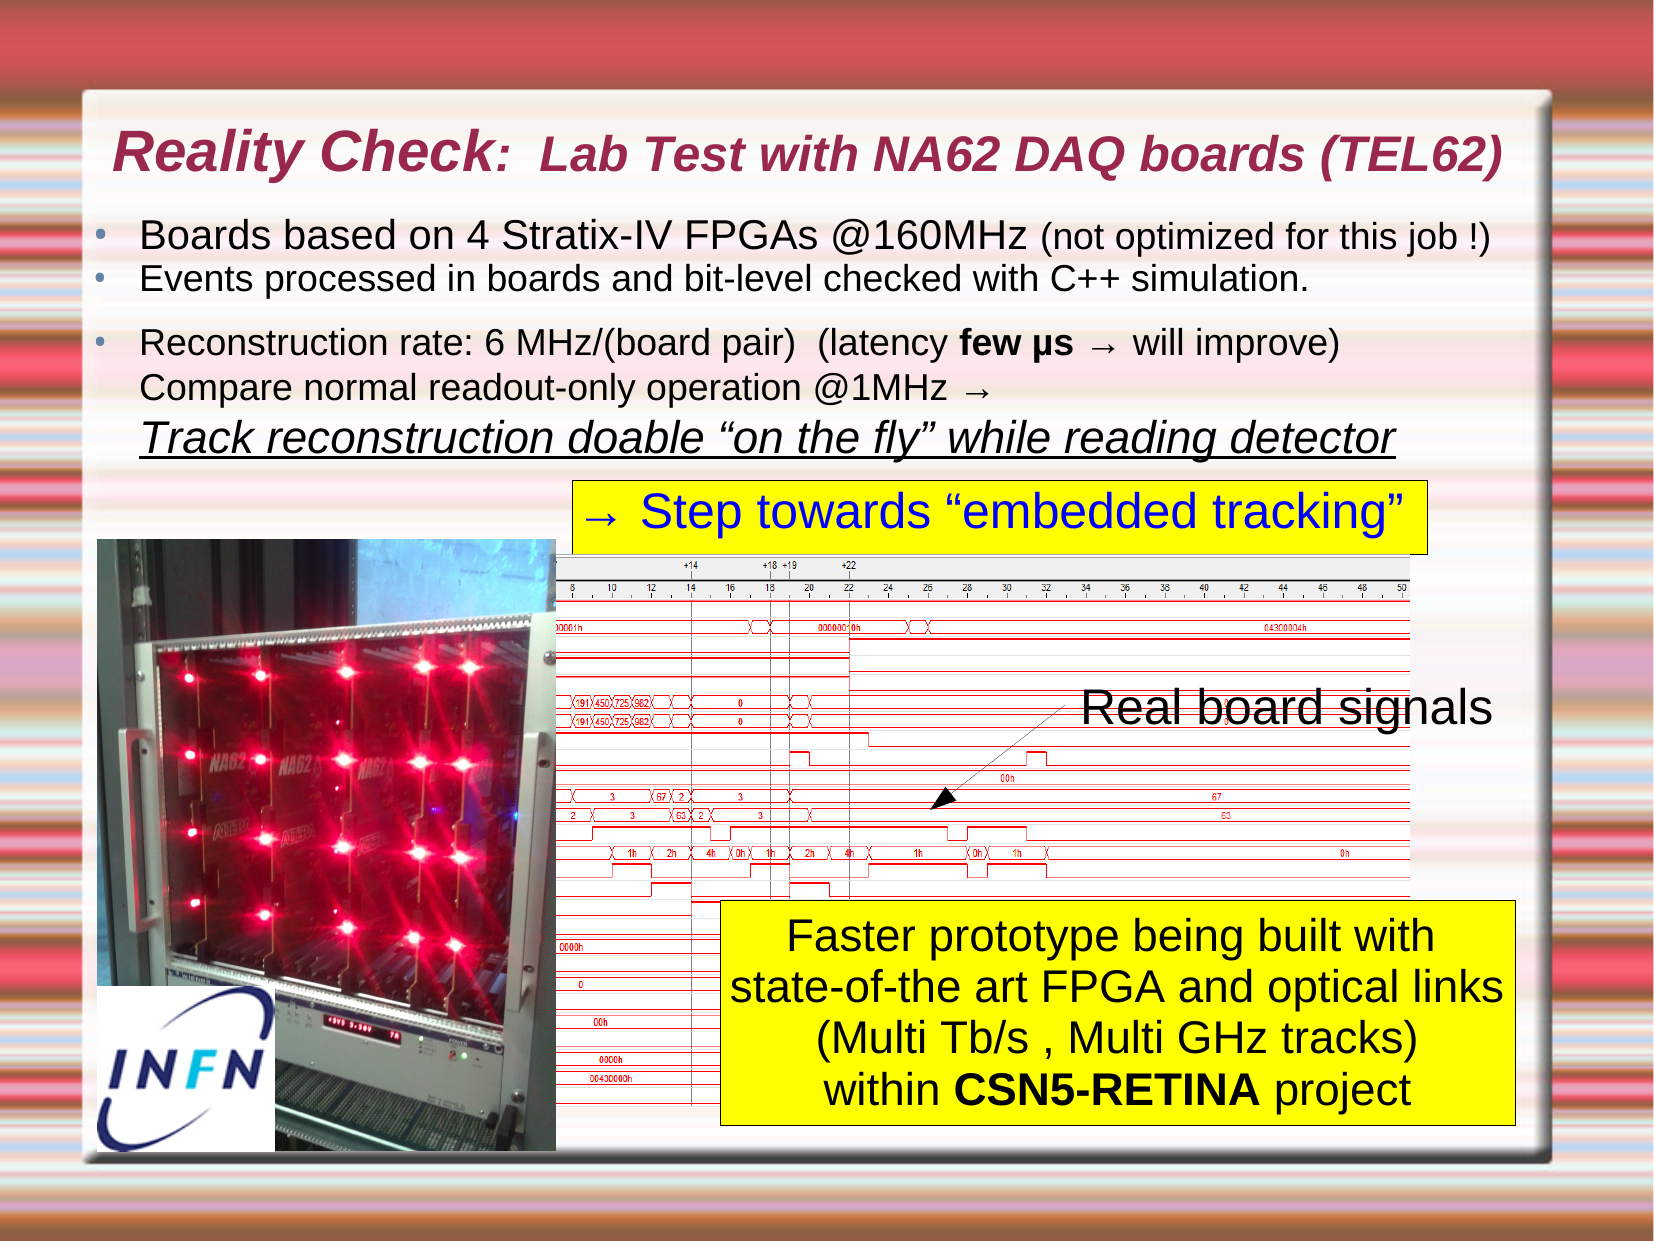

# Reality Check: Lab Test with NA62 DAQ boards (TEL62)
Boards based on 4 Stratix-IV FPGAs @160MHz (not optimized for this job !)
Events processed in boards and bit-level checked with C++ simulation.
Reconstruction rate: 6 MHz/(board pair) (latency few µs → will improve)
Compare normal readout-only operation @1MHz →
Track reconstruction doable “on the fly” while reading detector
→ Step towards “embedded tracking”
Real board signals
Faster prototype being built with
state-of-the art FPGA and optical links
(Multi Tb/s , Multi GHz tracks)
within CSN5-RETINA project